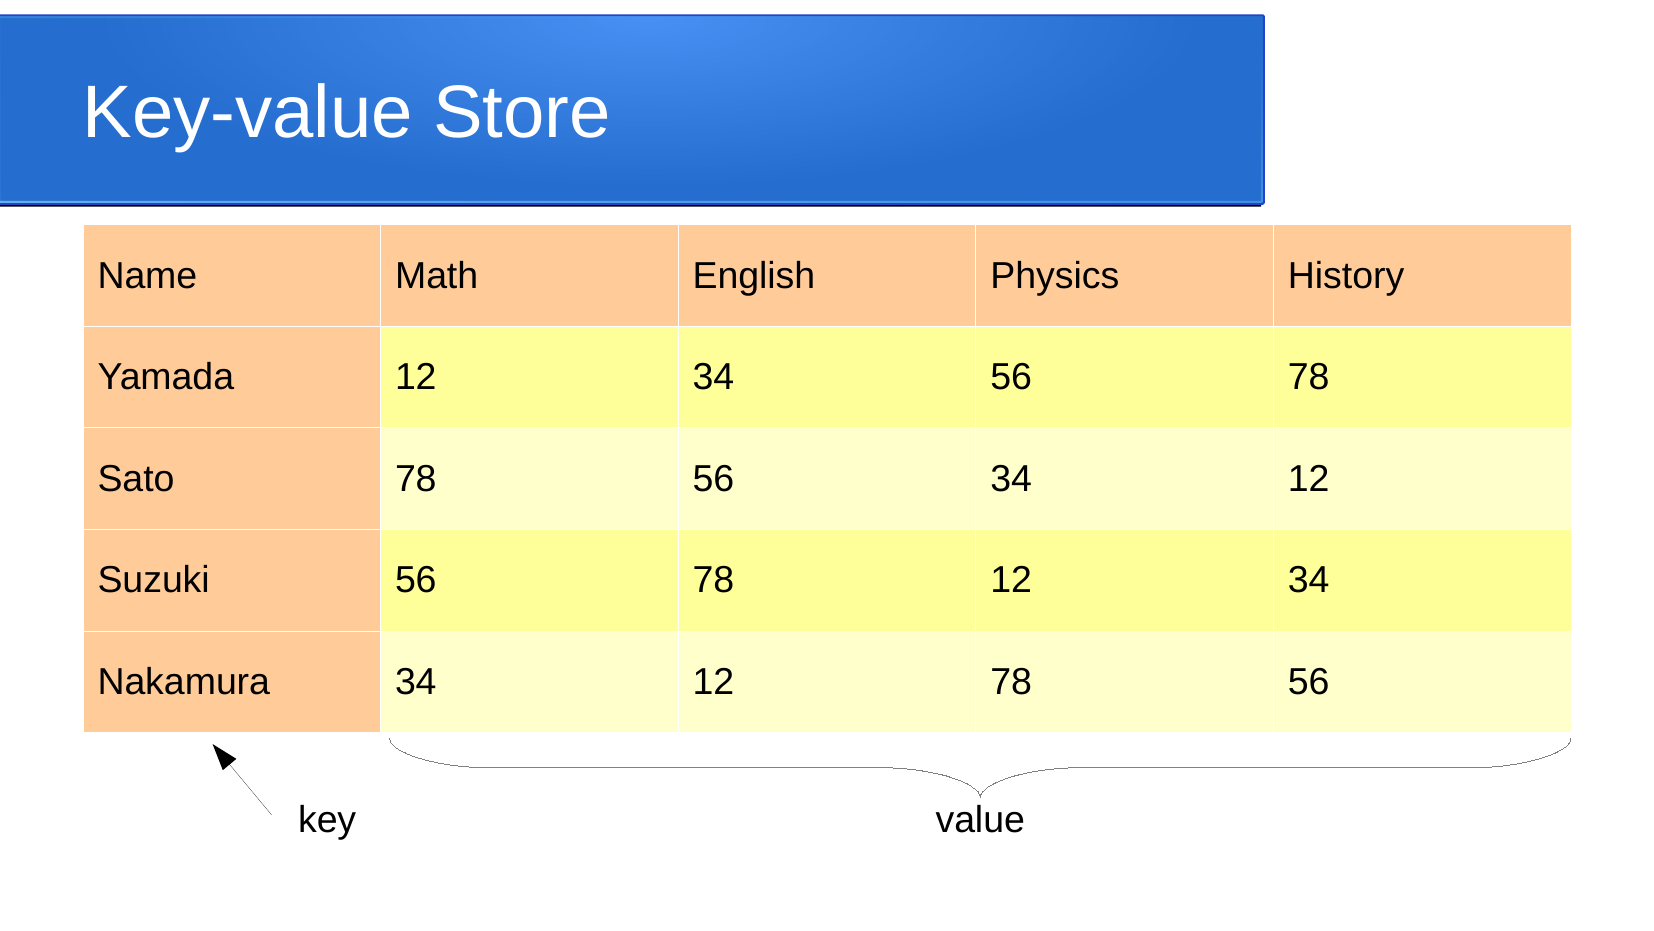

# Key-value Store
| Name | Math | English | Physics | History |
| --- | --- | --- | --- | --- |
| Yamada | 12 | 34 | 56 | 78 |
| Sato | 78 | 56 | 34 | 12 |
| Suzuki | 56 | 78 | 12 | 34 |
| Nakamura | 34 | 12 | 78 | 56 |
key
value